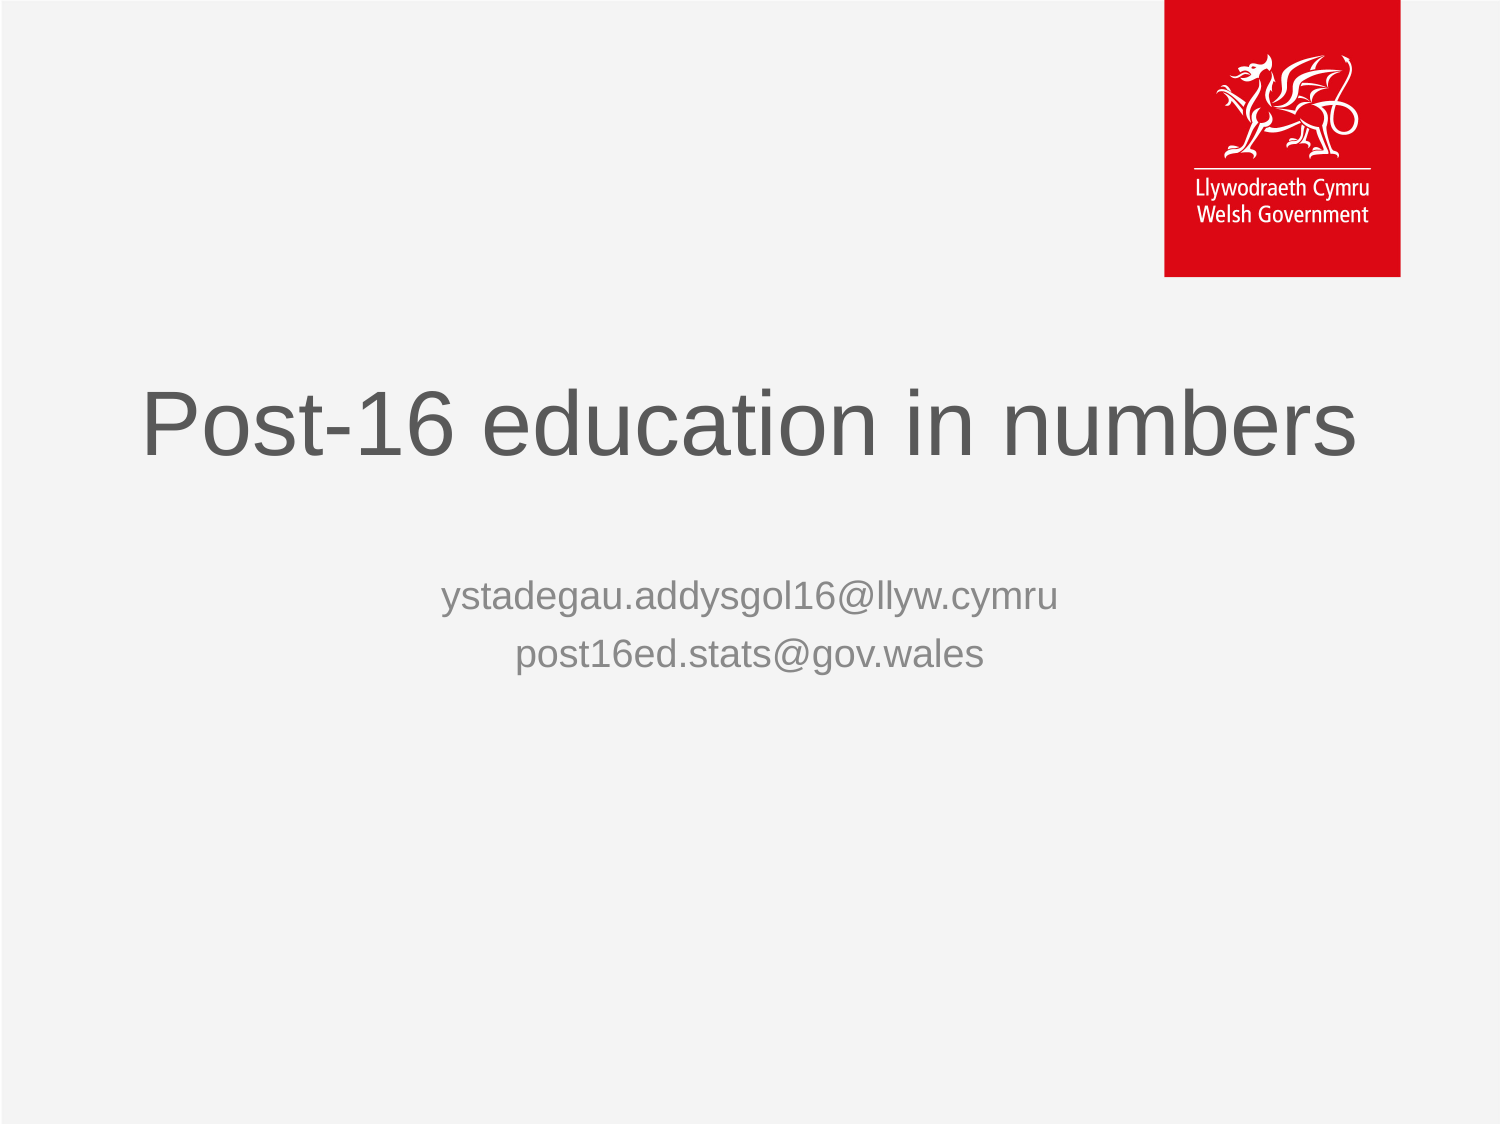

# Post-16 education in numbers
ystadegau.addysgol16@llyw.cymru
post16ed.stats@gov.wales